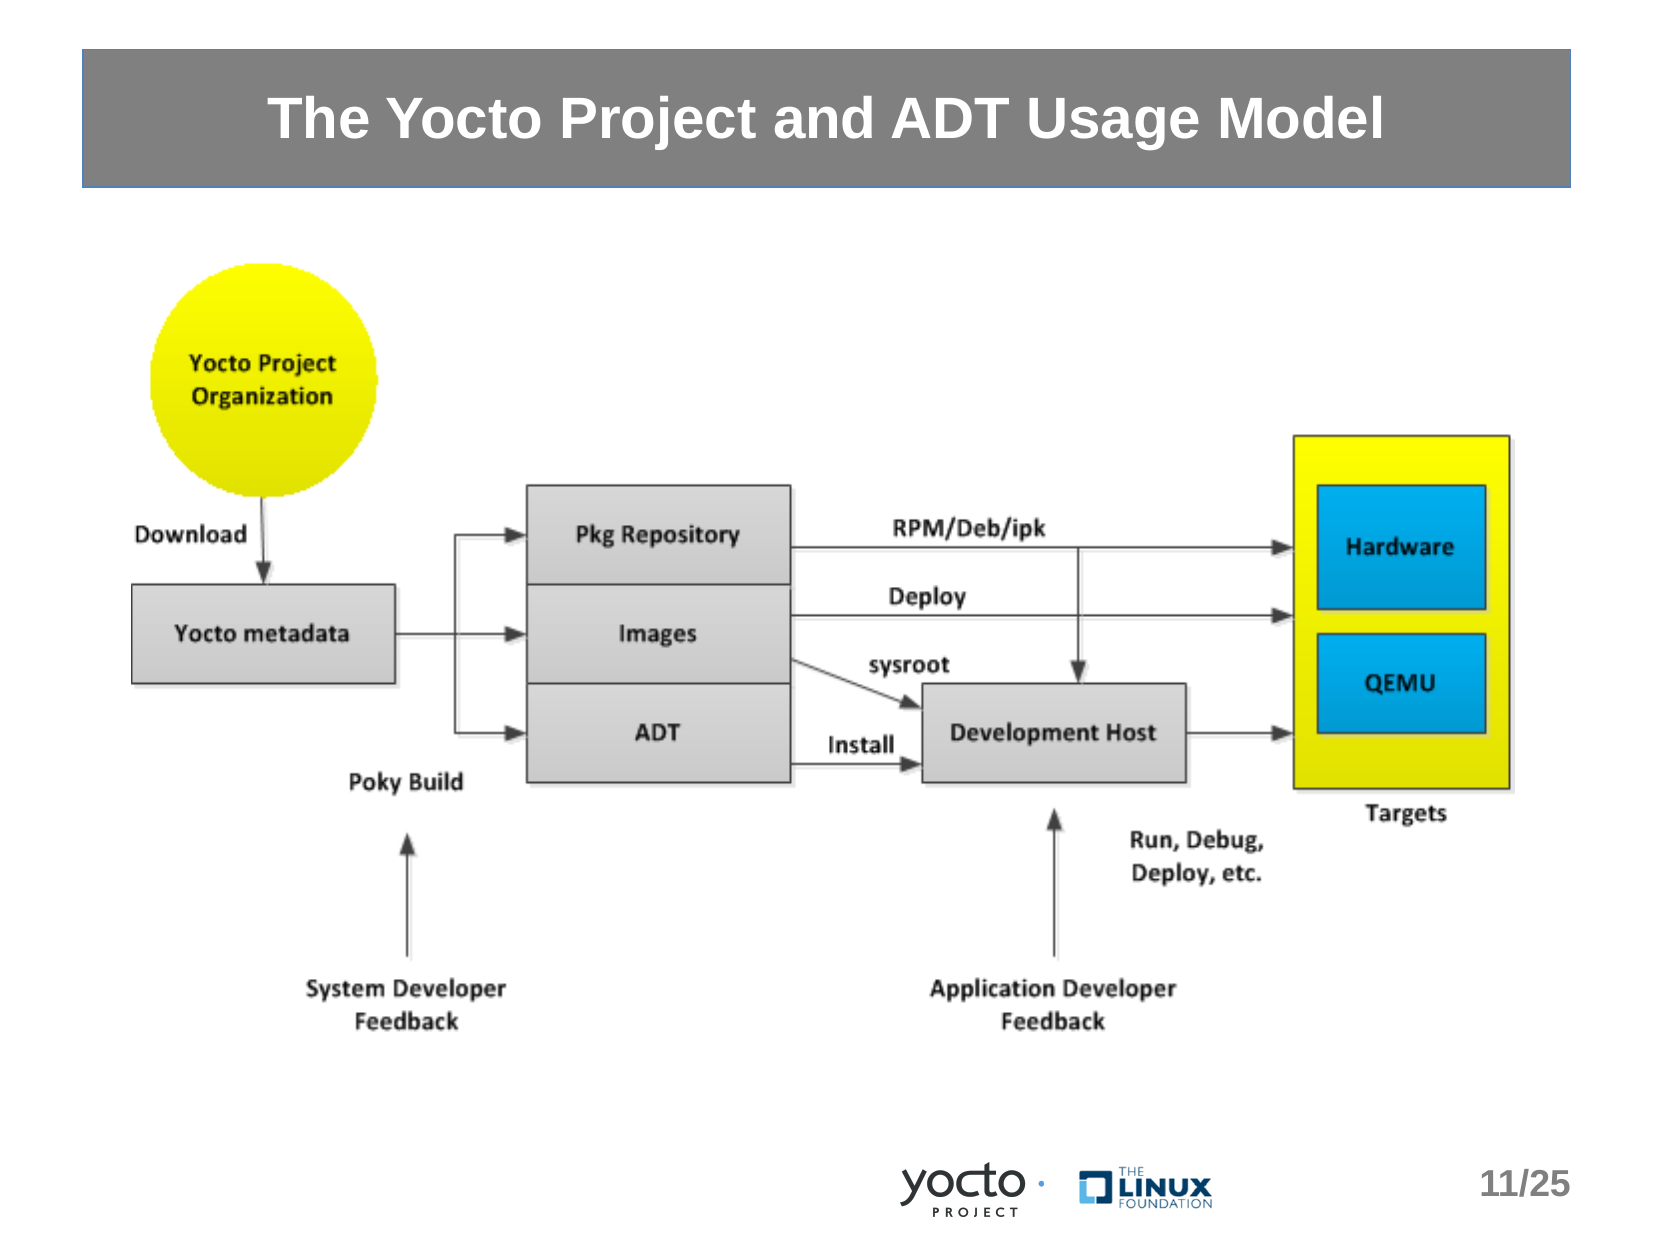

# The Yocto Project and ADT Usage Model
11